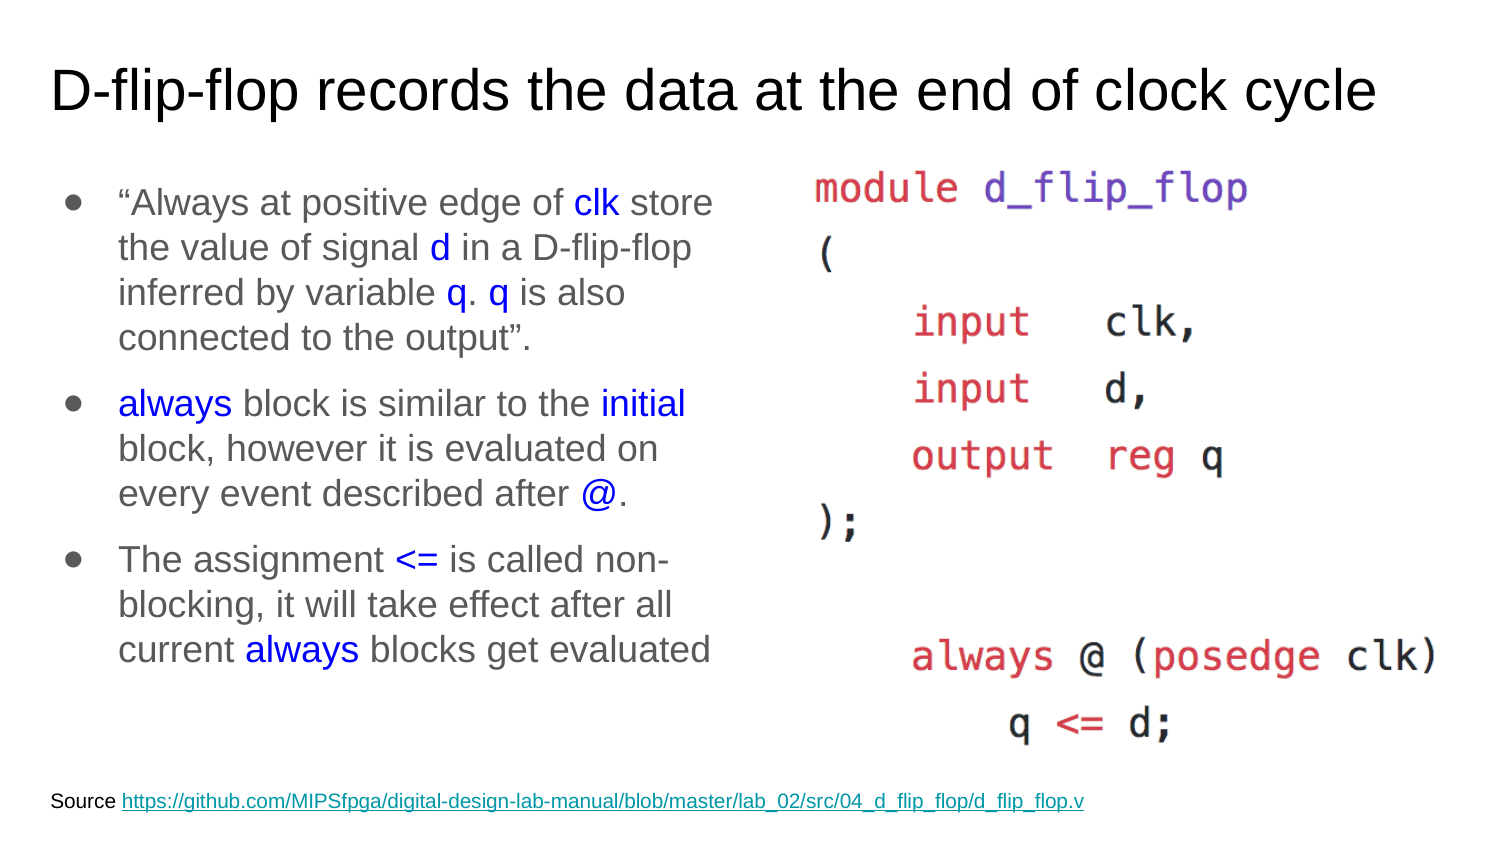

# D-flip-flop records the data at the end of clock cycle
“Always at positive edge of clk store the value of signal d in a D-flip-flop inferred by variable q. q is also connected to the output”.
always block is similar to the initial block, however it is evaluated on every event described after @.
The assignment <= is called non-blocking, it will take effect after all current always blocks get evaluated
Source https://github.com/MIPSfpga/digital-design-lab-manual/blob/master/lab_02/src/04_d_flip_flop/d_flip_flop.v